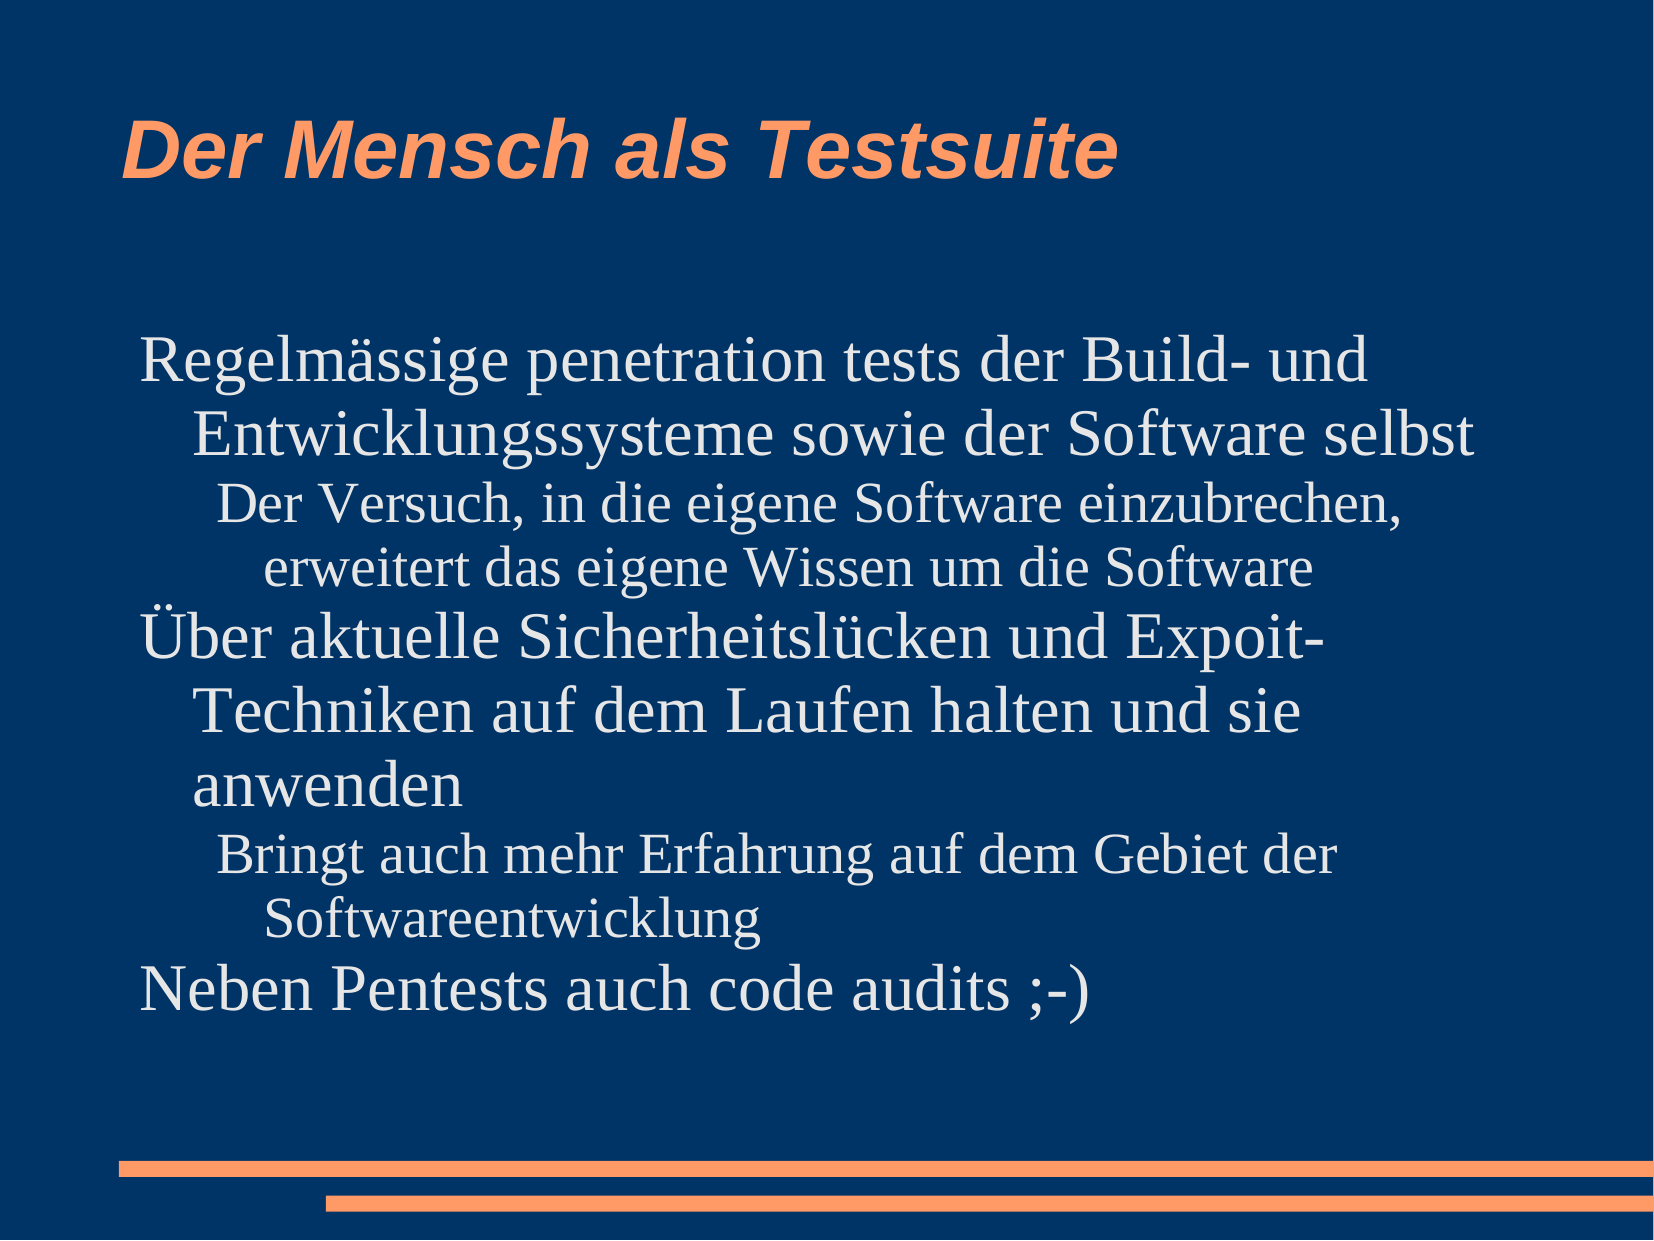

# Der Mensch als Testsuite
Regelmässige penetration tests der Build- und Entwicklungssysteme sowie der Software selbst
Der Versuch, in die eigene Software einzubrechen, erweitert das eigene Wissen um die Software
Über aktuelle Sicherheitslücken und Expoit-Techniken auf dem Laufen halten und sie anwenden
Bringt auch mehr Erfahrung auf dem Gebiet der Softwareentwicklung
Neben Pentests auch code audits ;-)